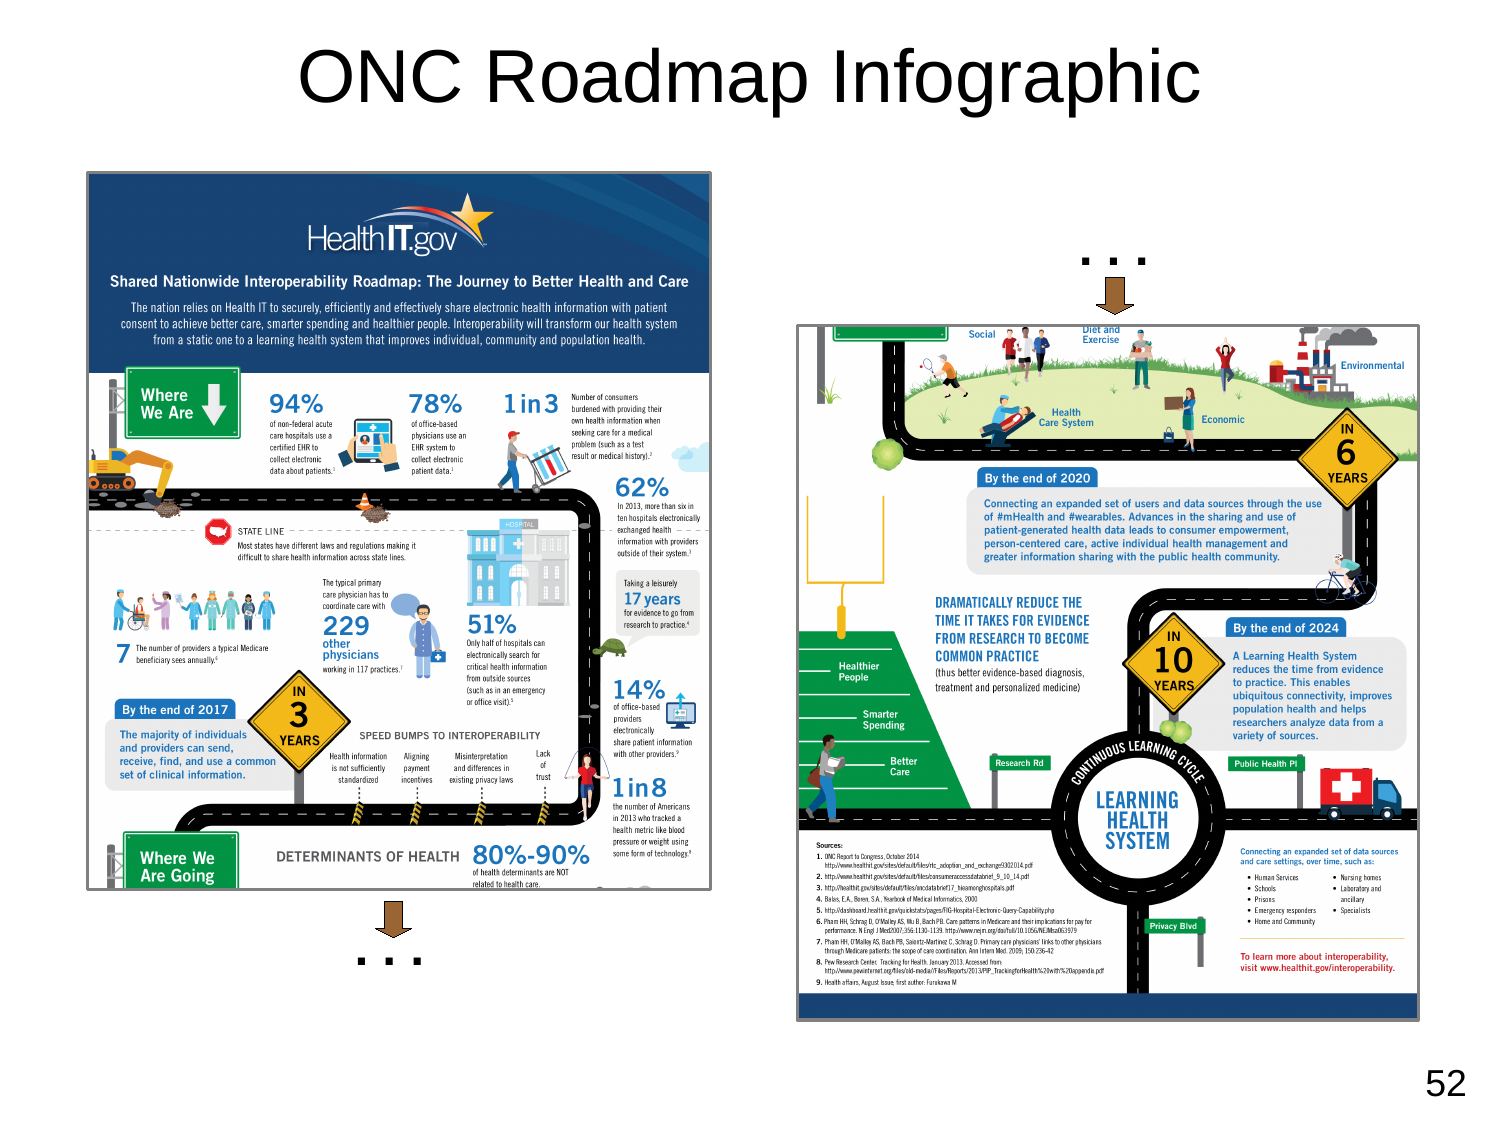

# ONC Roadmap Infographic
. . .
. . .
52